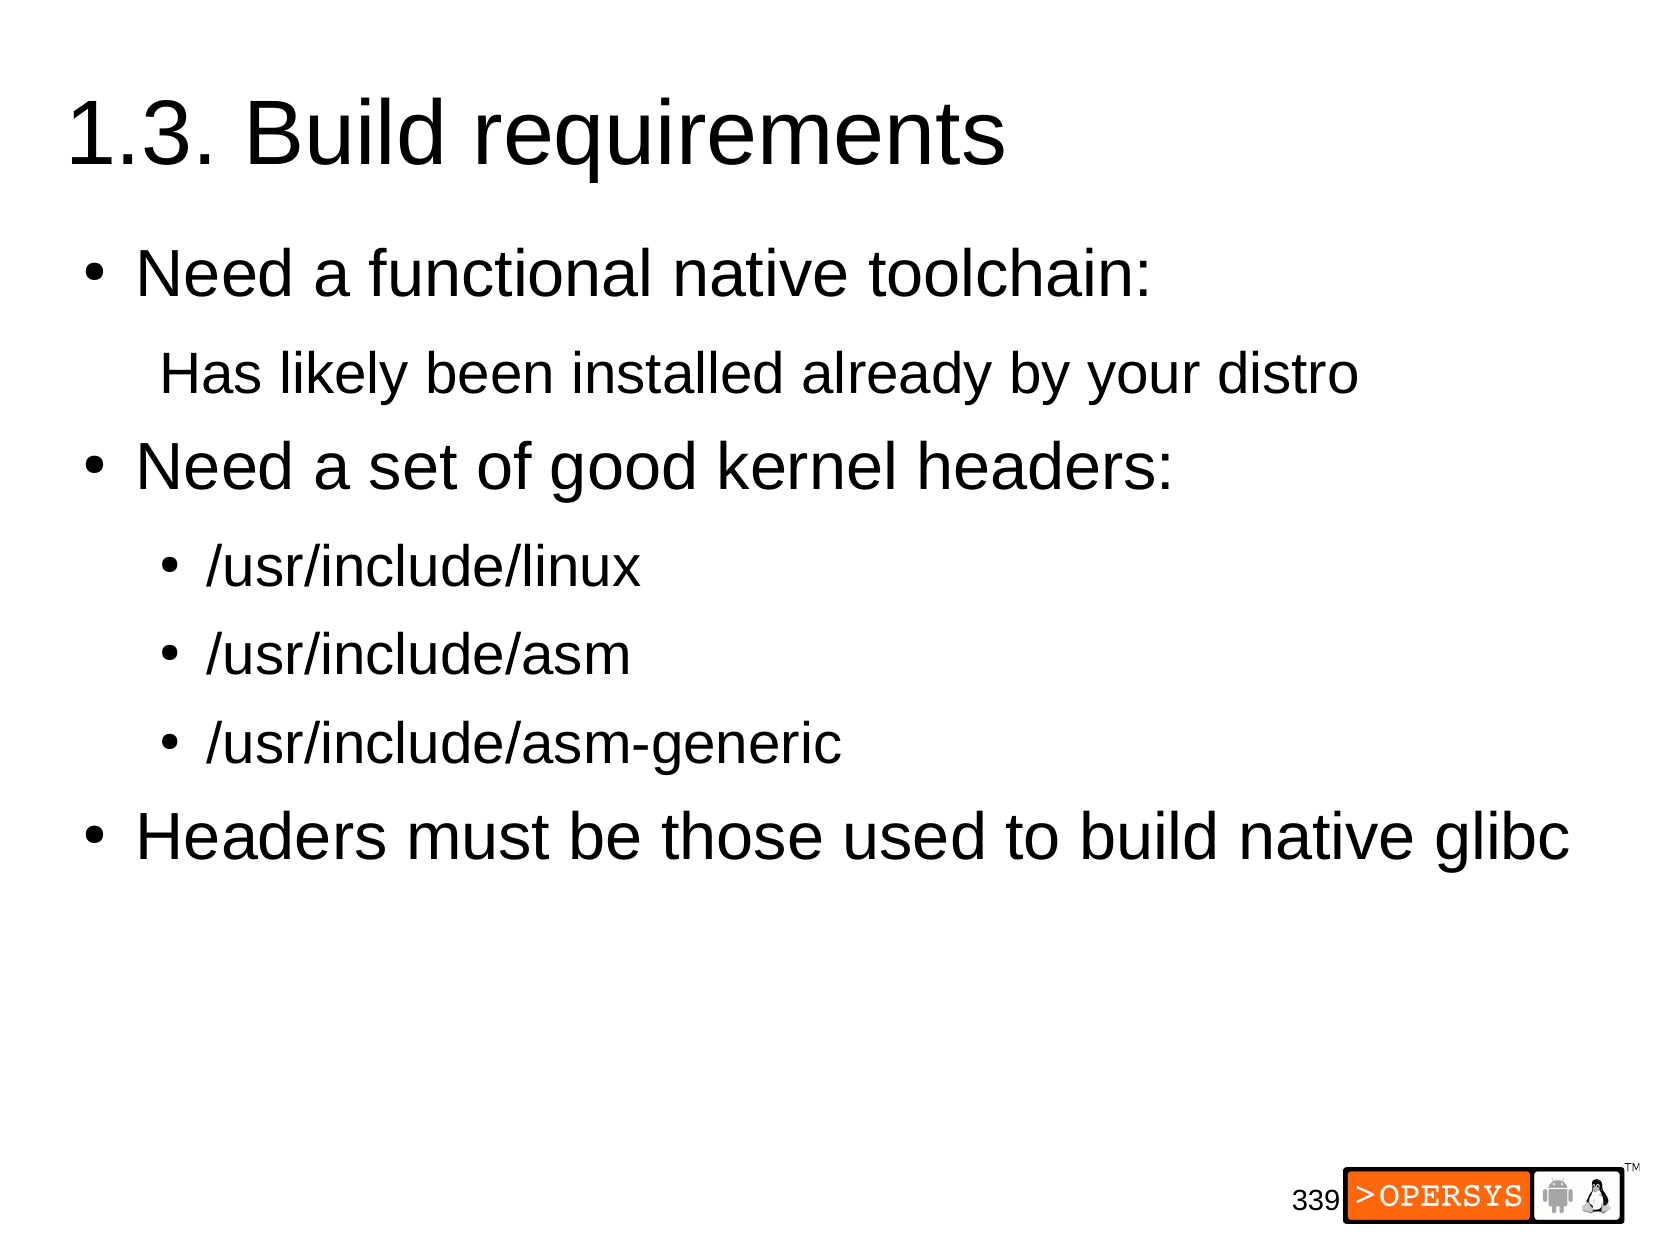

# 1.3. Build requirements
Need a functional native toolchain:
Has likely been installed already by your distro
Need a set of good kernel headers:
/usr/include/linux
/usr/include/asm
/usr/include/asm-generic
Headers must be those used to build native glibc